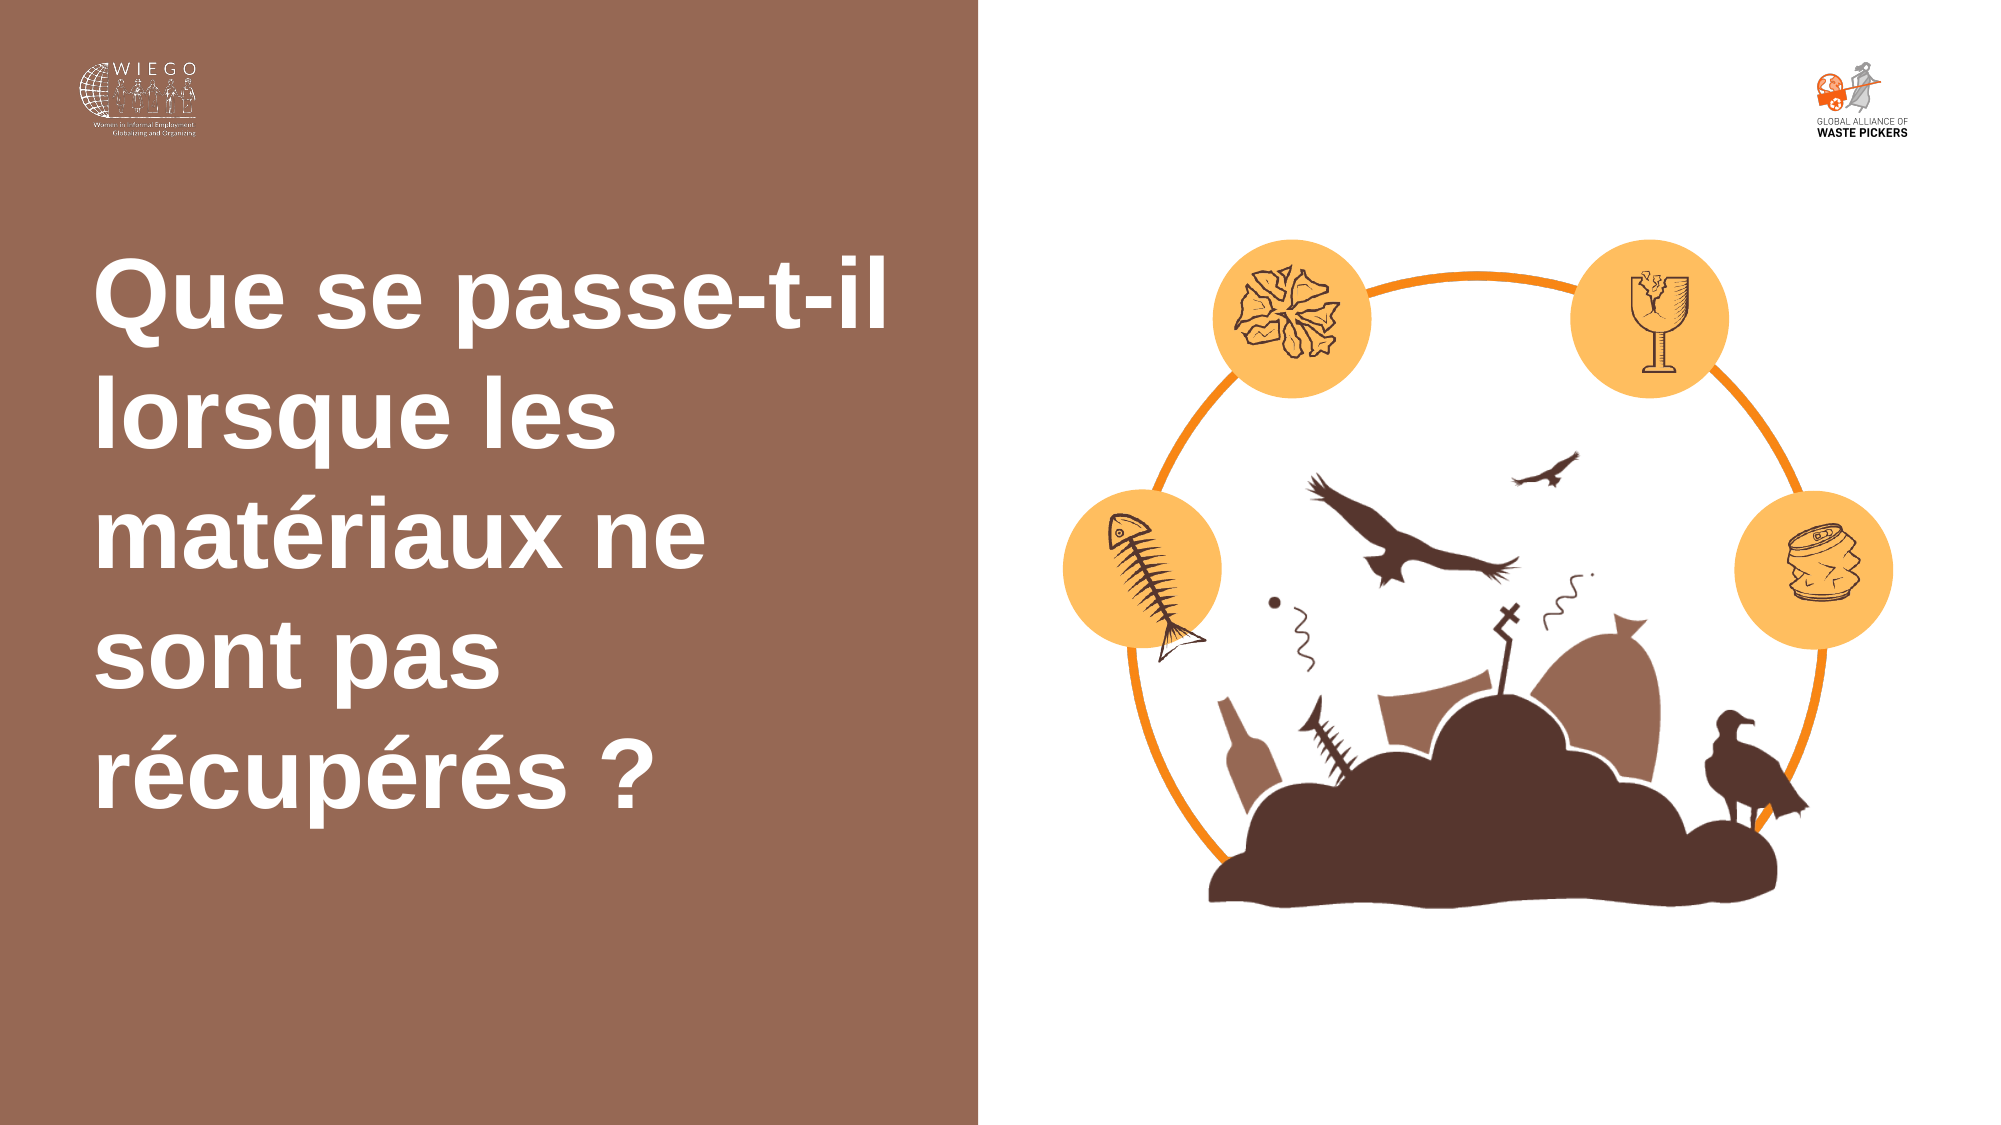

Que se passe-t-il lorsque les matériaux ne sont pas récupérés ?